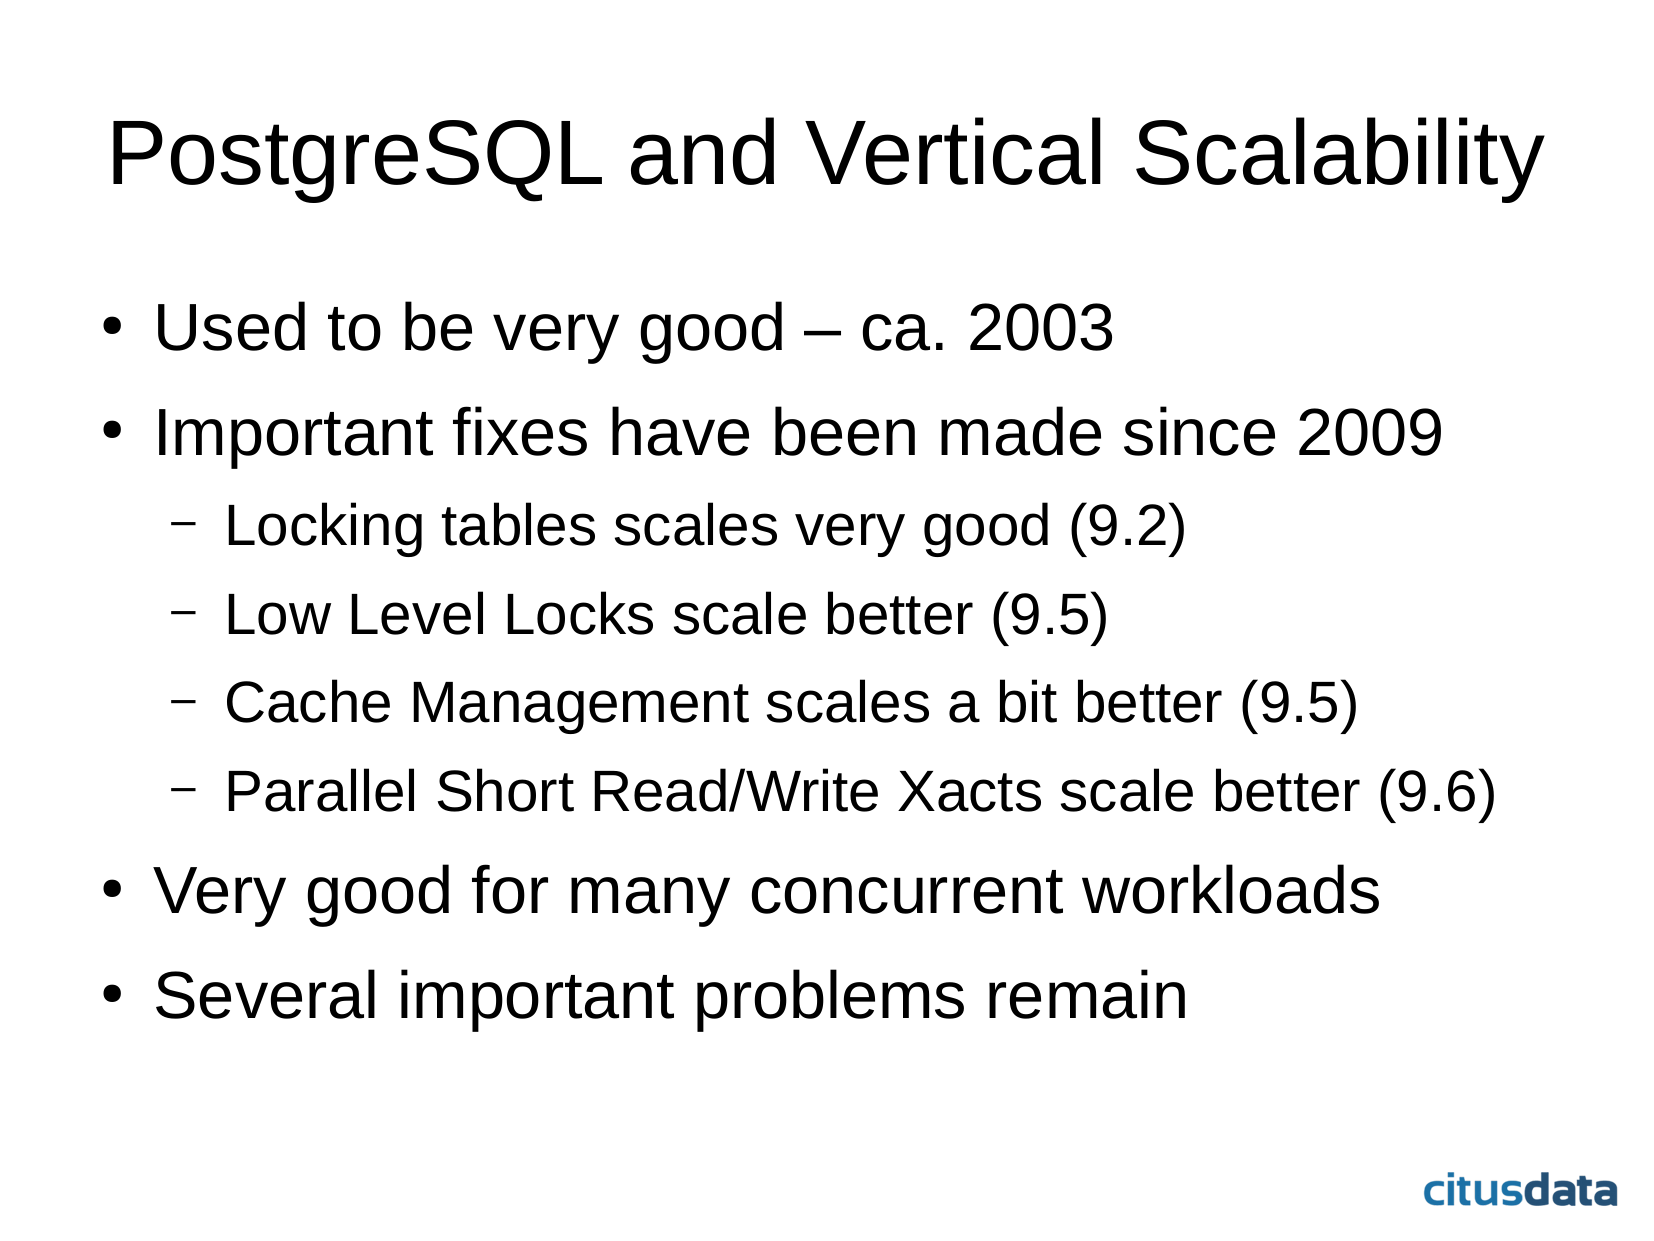

# PostgreSQL and Vertical Scalability
Used to be very good – ca. 2003
Important fixes have been made since 2009
Locking tables scales very good (9.2)
Low Level Locks scale better (9.5)
Cache Management scales a bit better (9.5)
Parallel Short Read/Write Xacts scale better (9.6)
Very good for many concurrent workloads
Several important problems remain